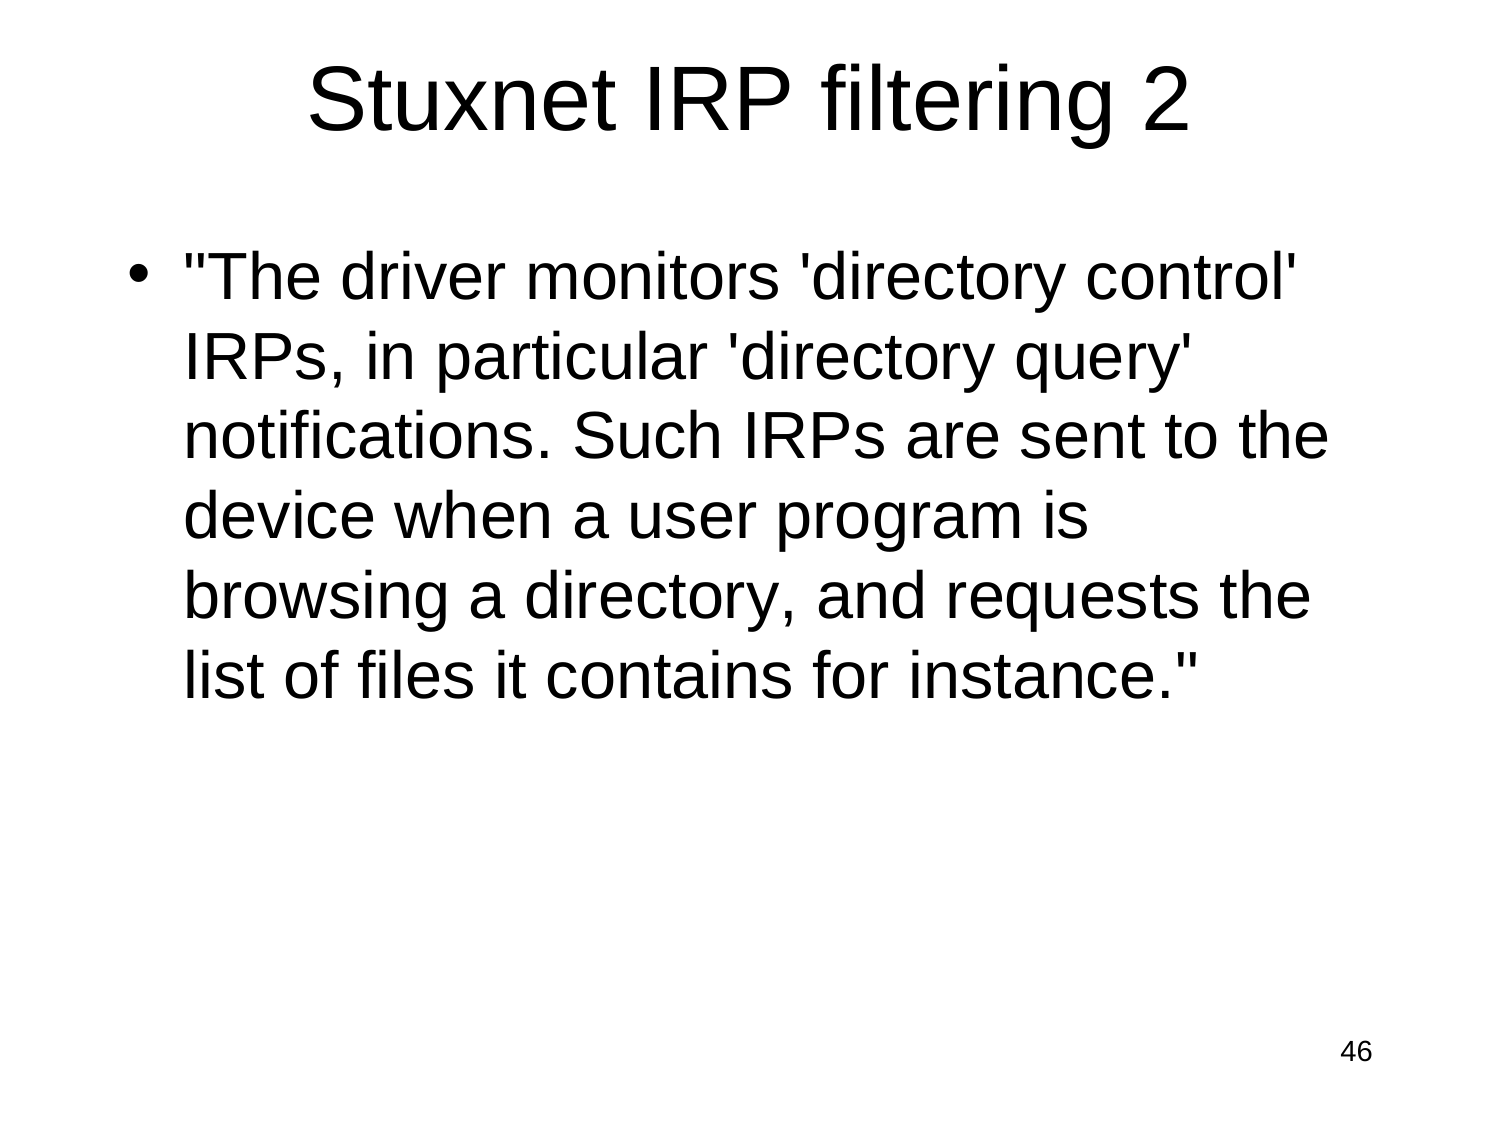

# Stuxnet IRP filtering 2
"The driver monitors 'directory control' IRPs, in particular 'directory query' notifications. Such IRPs are sent to the device when a user program is browsing a directory, and requests the list of files it contains for instance."